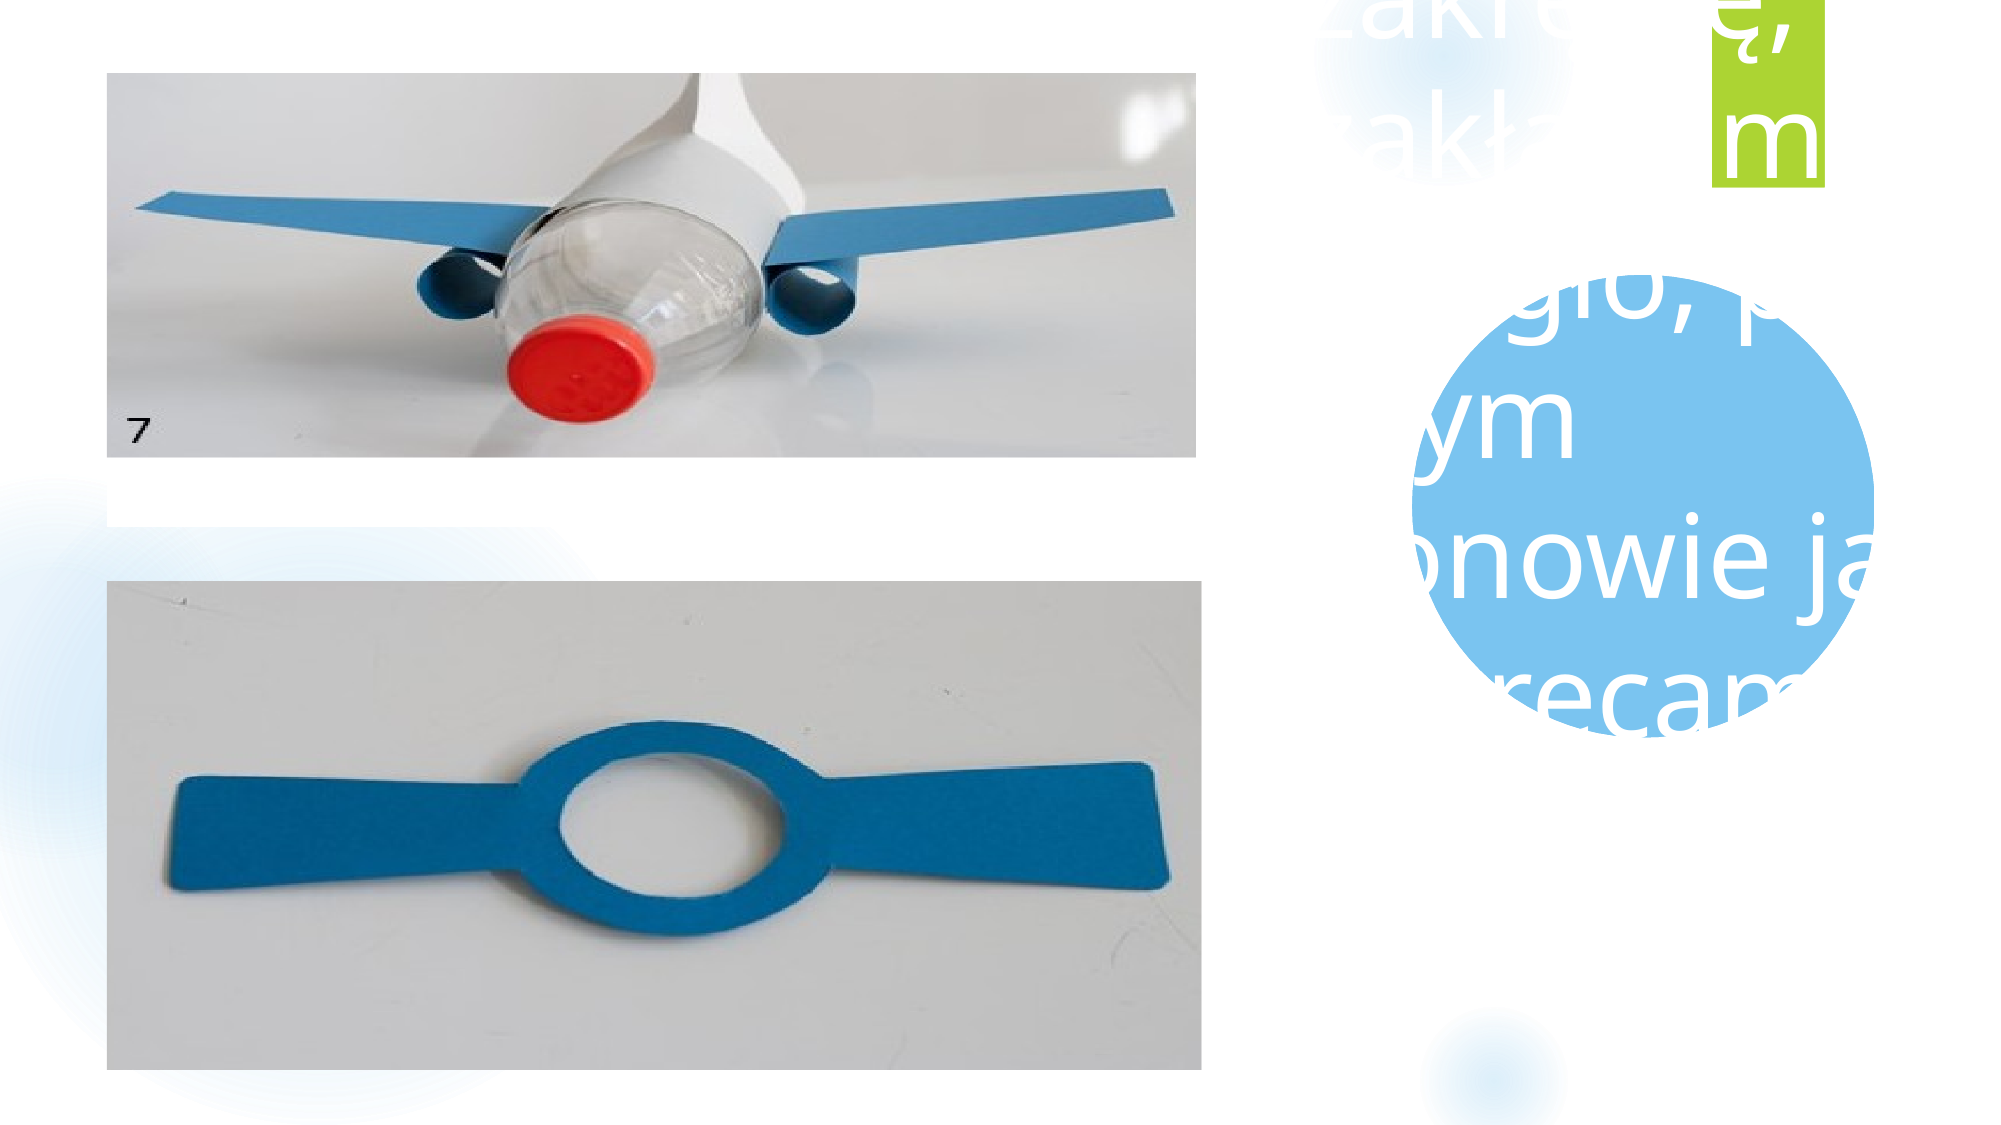

Przyklejamy skrzydła, a tuż pod nimi rolki (silniki samolotu) – (zdjęcie nr 7).
Na koniec odrysowujemy nakrętkę i dorysowujemy śmigło naszego samolotu (zdjęcie nr 8). Wycinamy śmigło. Odkręcamy zakrętkę, zakładamy śmigło, po czym ponowie ją zakręcamy i gotowe!